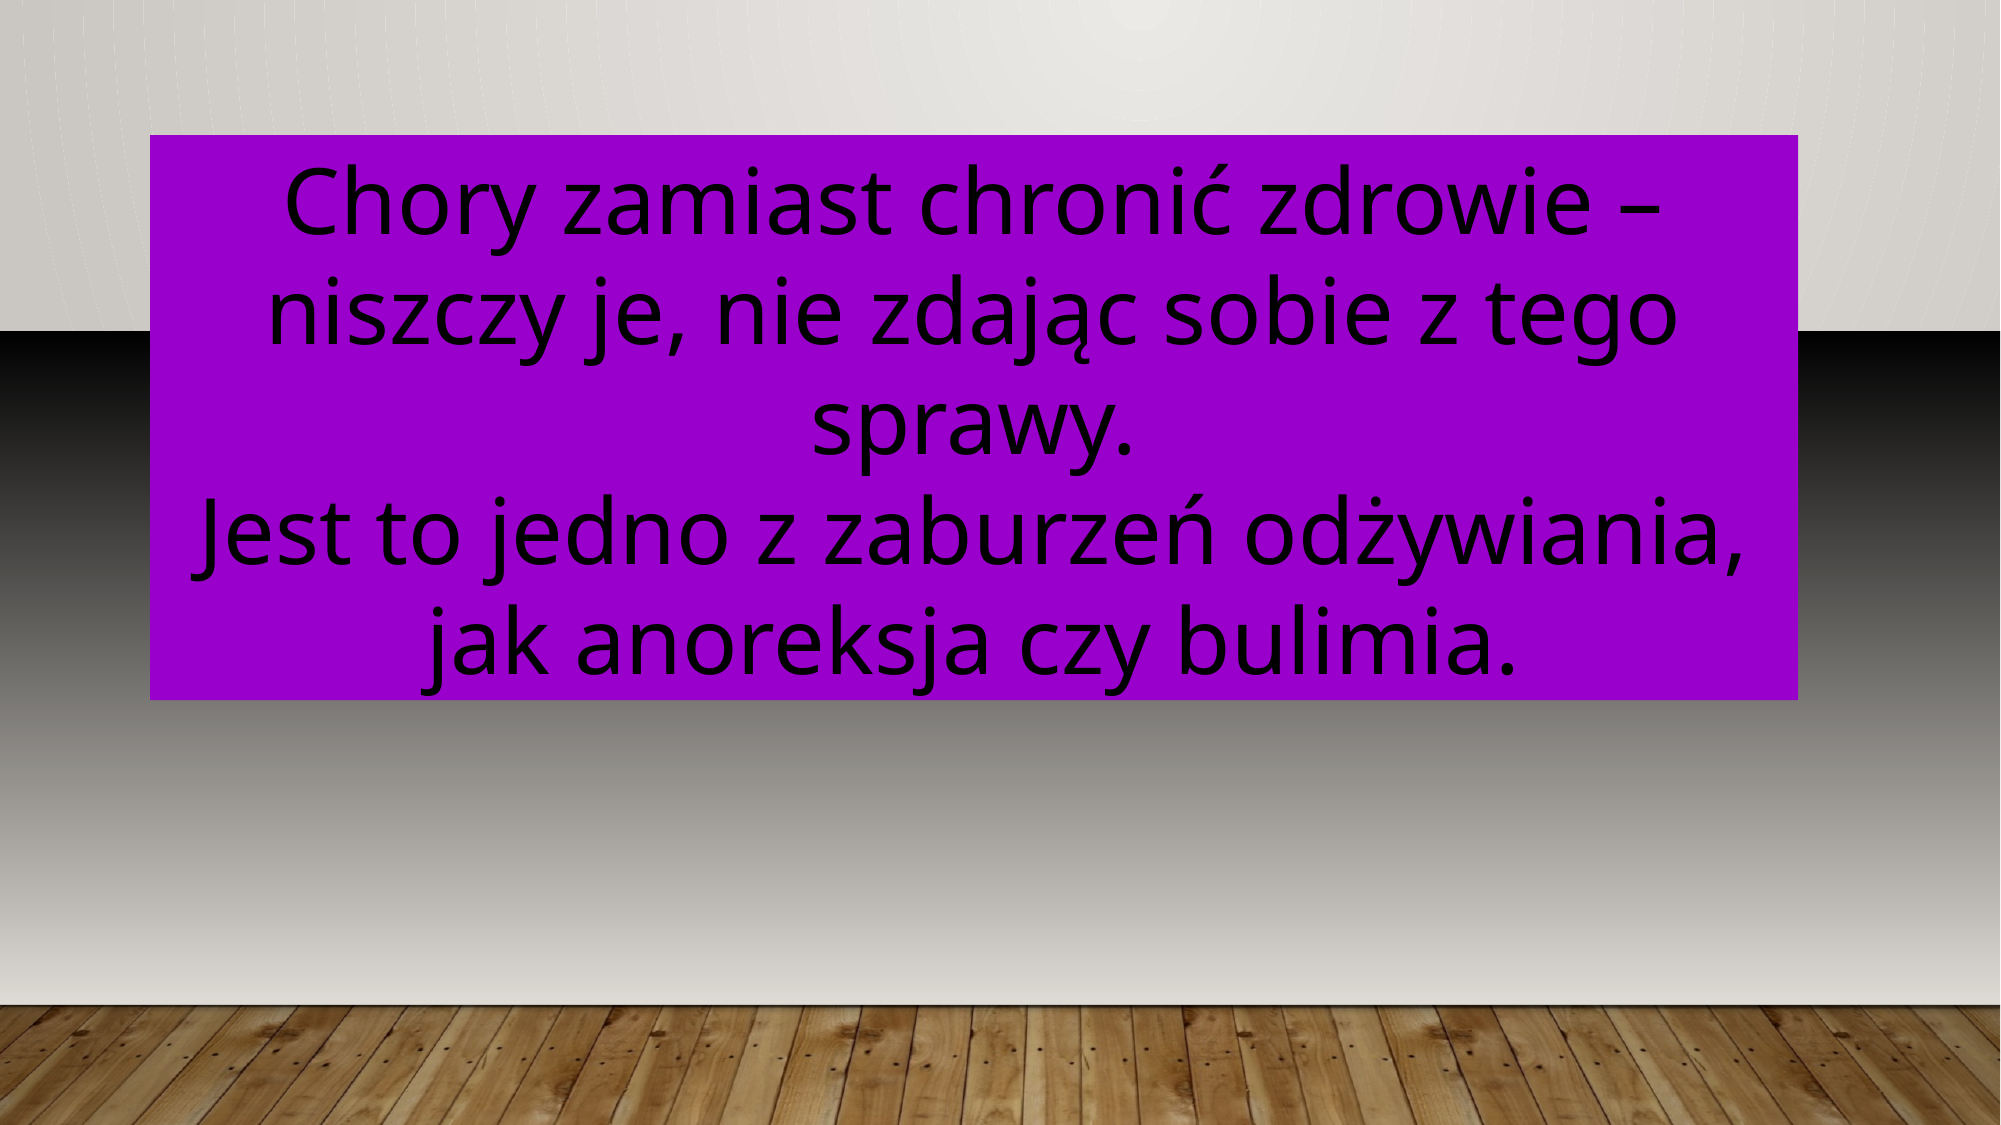

Chory zamiast chronić zdrowie – niszczy je, nie zdając sobie z tego sprawy.
Jest to jedno z zaburzeń odżywiania, jak anoreksja czy bulimia.